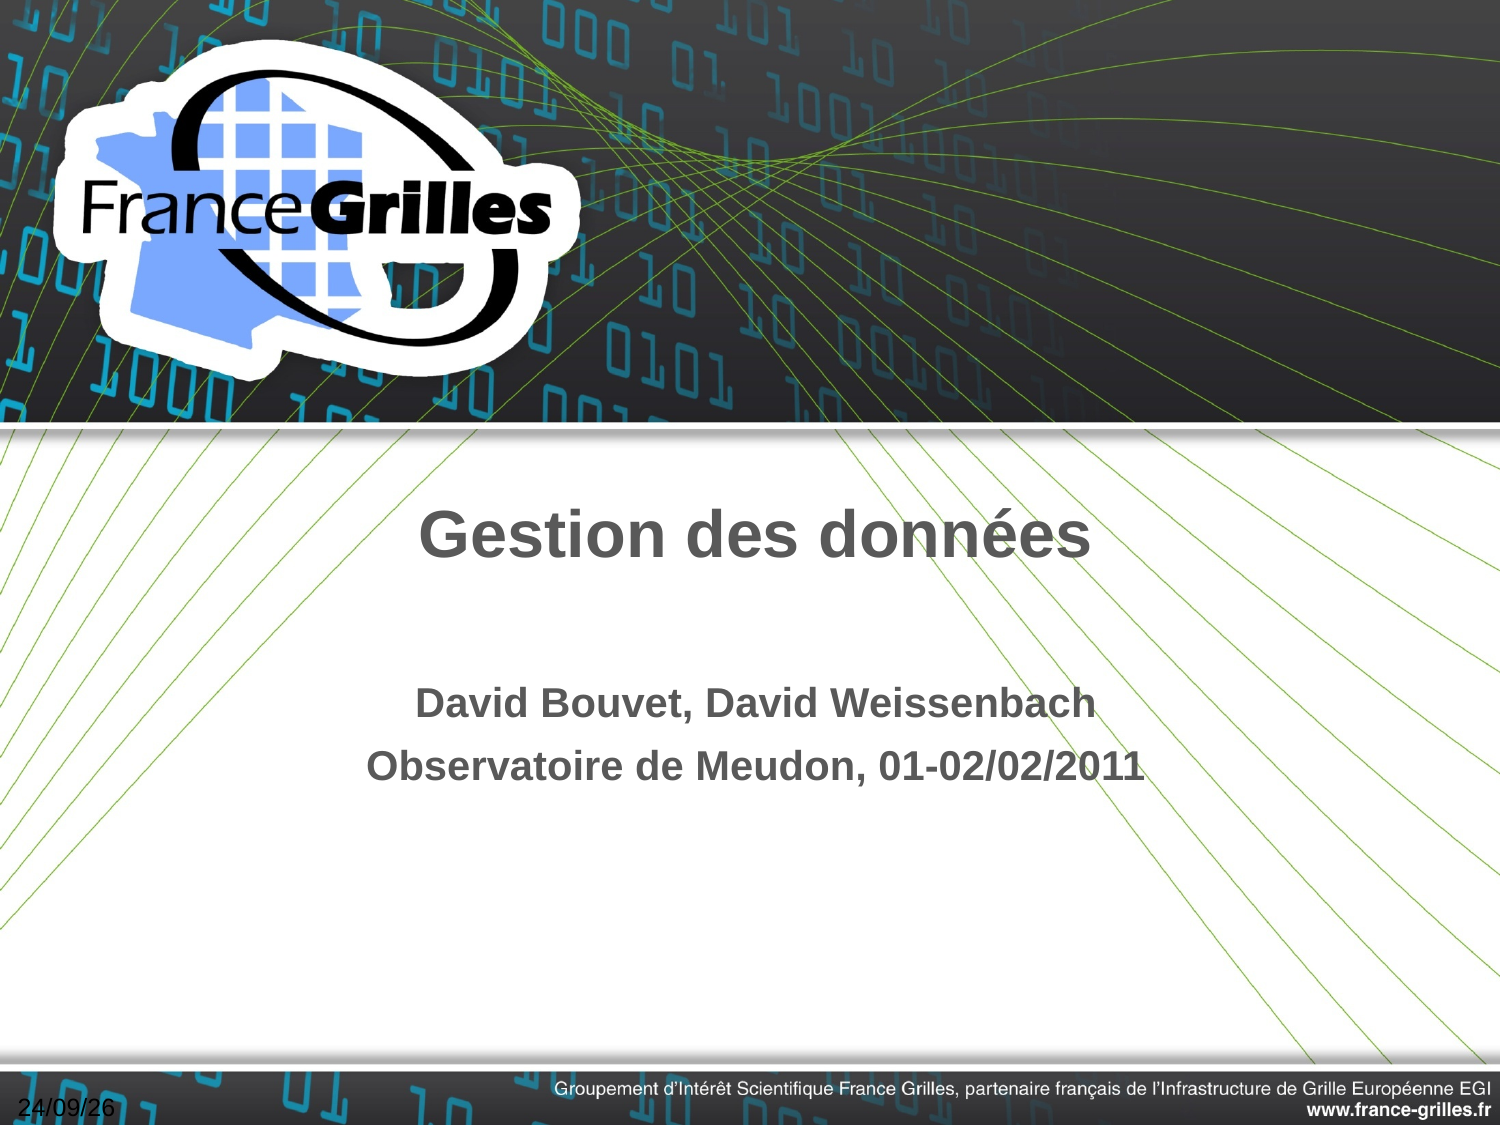

#
Gestion des données
David Bouvet, David Weissenbach
Observatoire de Meudon, 01-02/02/2011